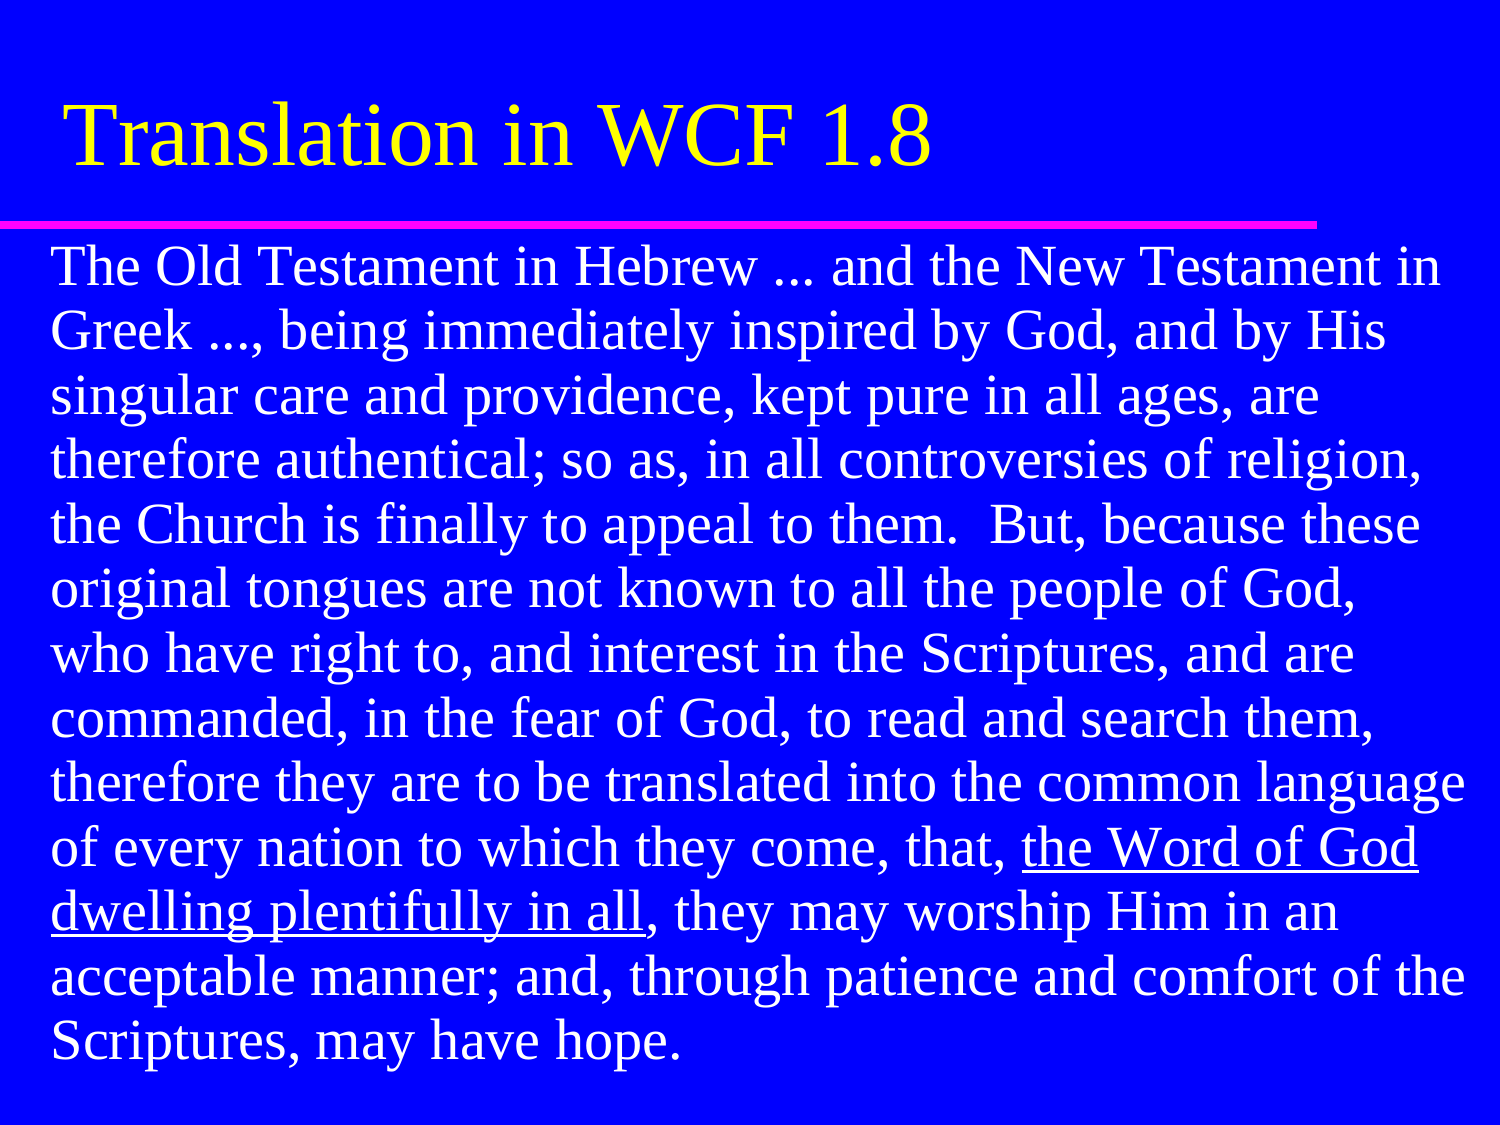

# Translation in WCF 1.8
The Old Testament in Hebrew ... and the New Testament in Greek ..., being immediately inspired by God, and by His singular care and providence, kept pure in all ages, are therefore authentical; so as, in all controversies of religion, the Church is finally to appeal to them. But, because these original tongues are not known to all the people of God, who have right to, and interest in the Scriptures, and are commanded, in the fear of God, to read and search them, therefore they are to be translated into the common language of every nation to which they come, that, the Word of God dwelling plentifully in all, they may worship Him in an acceptable manner; and, through patience and comfort of the Scriptures, may have hope.